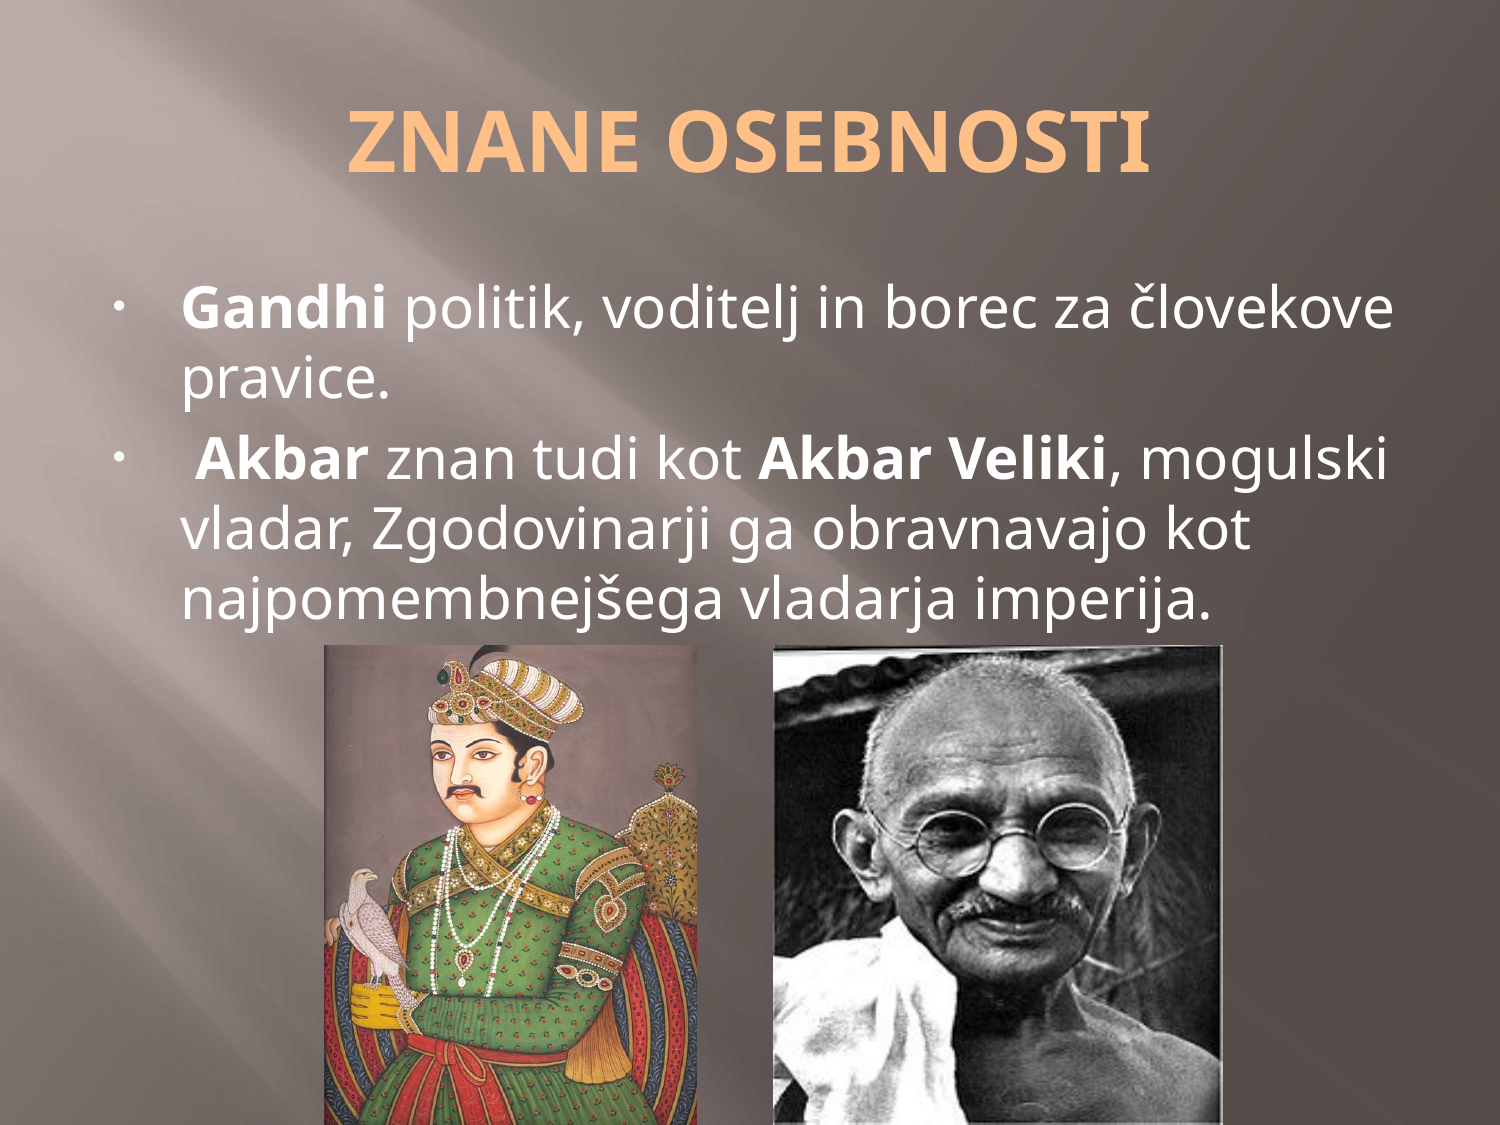

# ZNANE OSEBNOSTI
Gandhi politik, voditelj in borec za človekove pravice.
 Akbar znan tudi kot Akbar Veliki, mogulski vladar, Zgodovinarji ga obravnavajo kot najpomembnejšega vladarja imperija.